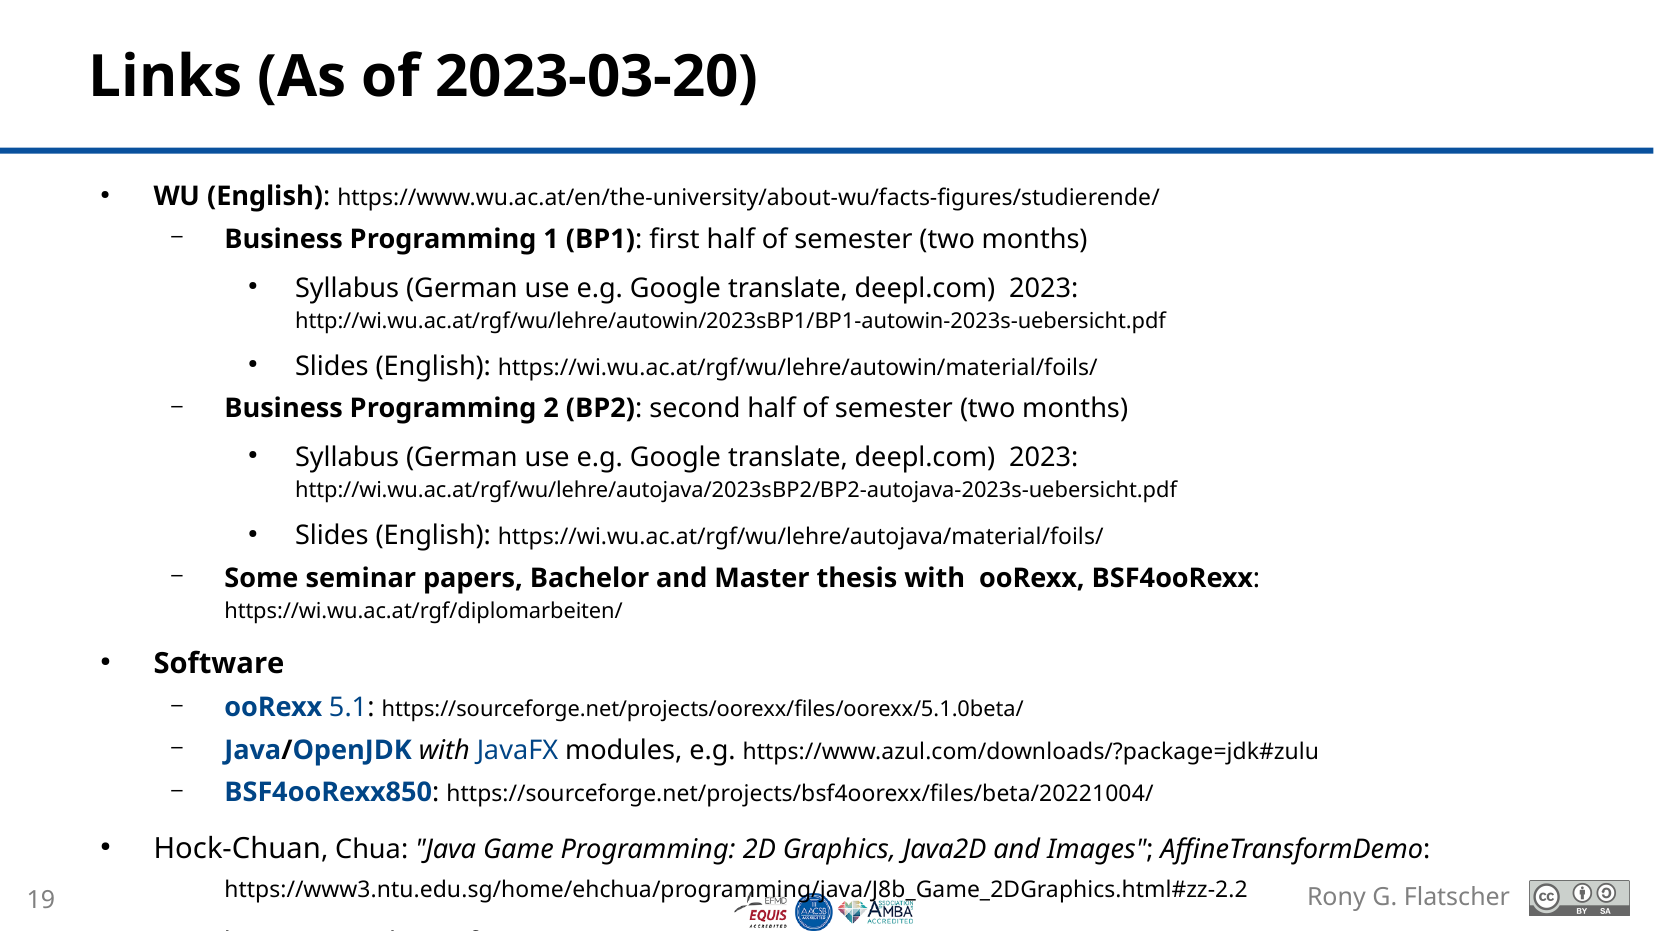

# Links (As of 2023-03-20)
WU (English): https://www.wu.ac.at/en/the-university/about-wu/facts-figures/studierende/
Business Programming 1 (BP1): first half of semester (two months)
Syllabus (German use e.g. Google translate, deepl.com) 2023: http://wi.wu.ac.at/rgf/wu/lehre/autowin/2023sBP1/BP1-autowin-2023s-uebersicht.pdf
Slides (English): https://wi.wu.ac.at/rgf/wu/lehre/autowin/material/foils/
Business Programming 2 (BP2): second half of semester (two months)
Syllabus (German use e.g. Google translate, deepl.com) 2023: http://wi.wu.ac.at/rgf/wu/lehre/autojava/2023sBP2/BP2-autojava-2023s-uebersicht.pdf
Slides (English): https://wi.wu.ac.at/rgf/wu/lehre/autojava/material/foils/
Some seminar papers, Bachelor and Master thesis with ooRexx, BSF4ooRexx: https://wi.wu.ac.at/rgf/diplomarbeiten/
Software
ooRexx 5.1: https://sourceforge.net/projects/oorexx/files/oorexx/5.1.0beta/
Java/OpenJDK with JavaFX modules, e.g. https://www.azul.com/downloads/?package=jdk#zulu
BSF4ooRexx850: https://sourceforge.net/projects/bsf4oorexx/files/beta/20221004/
Hock-Chuan, Chua: "Java Game Programming: 2D Graphics, Java2D and Images"; AffineTransformDemo:
https://www3.ntu.edu.sg/home/ehchua/programming/java/J8b_Game_2DGraphics.html#zz-2.2
REXX history (initial specification): https://speleotrove.com/rexxhist/REXinitspec-1979.pdf